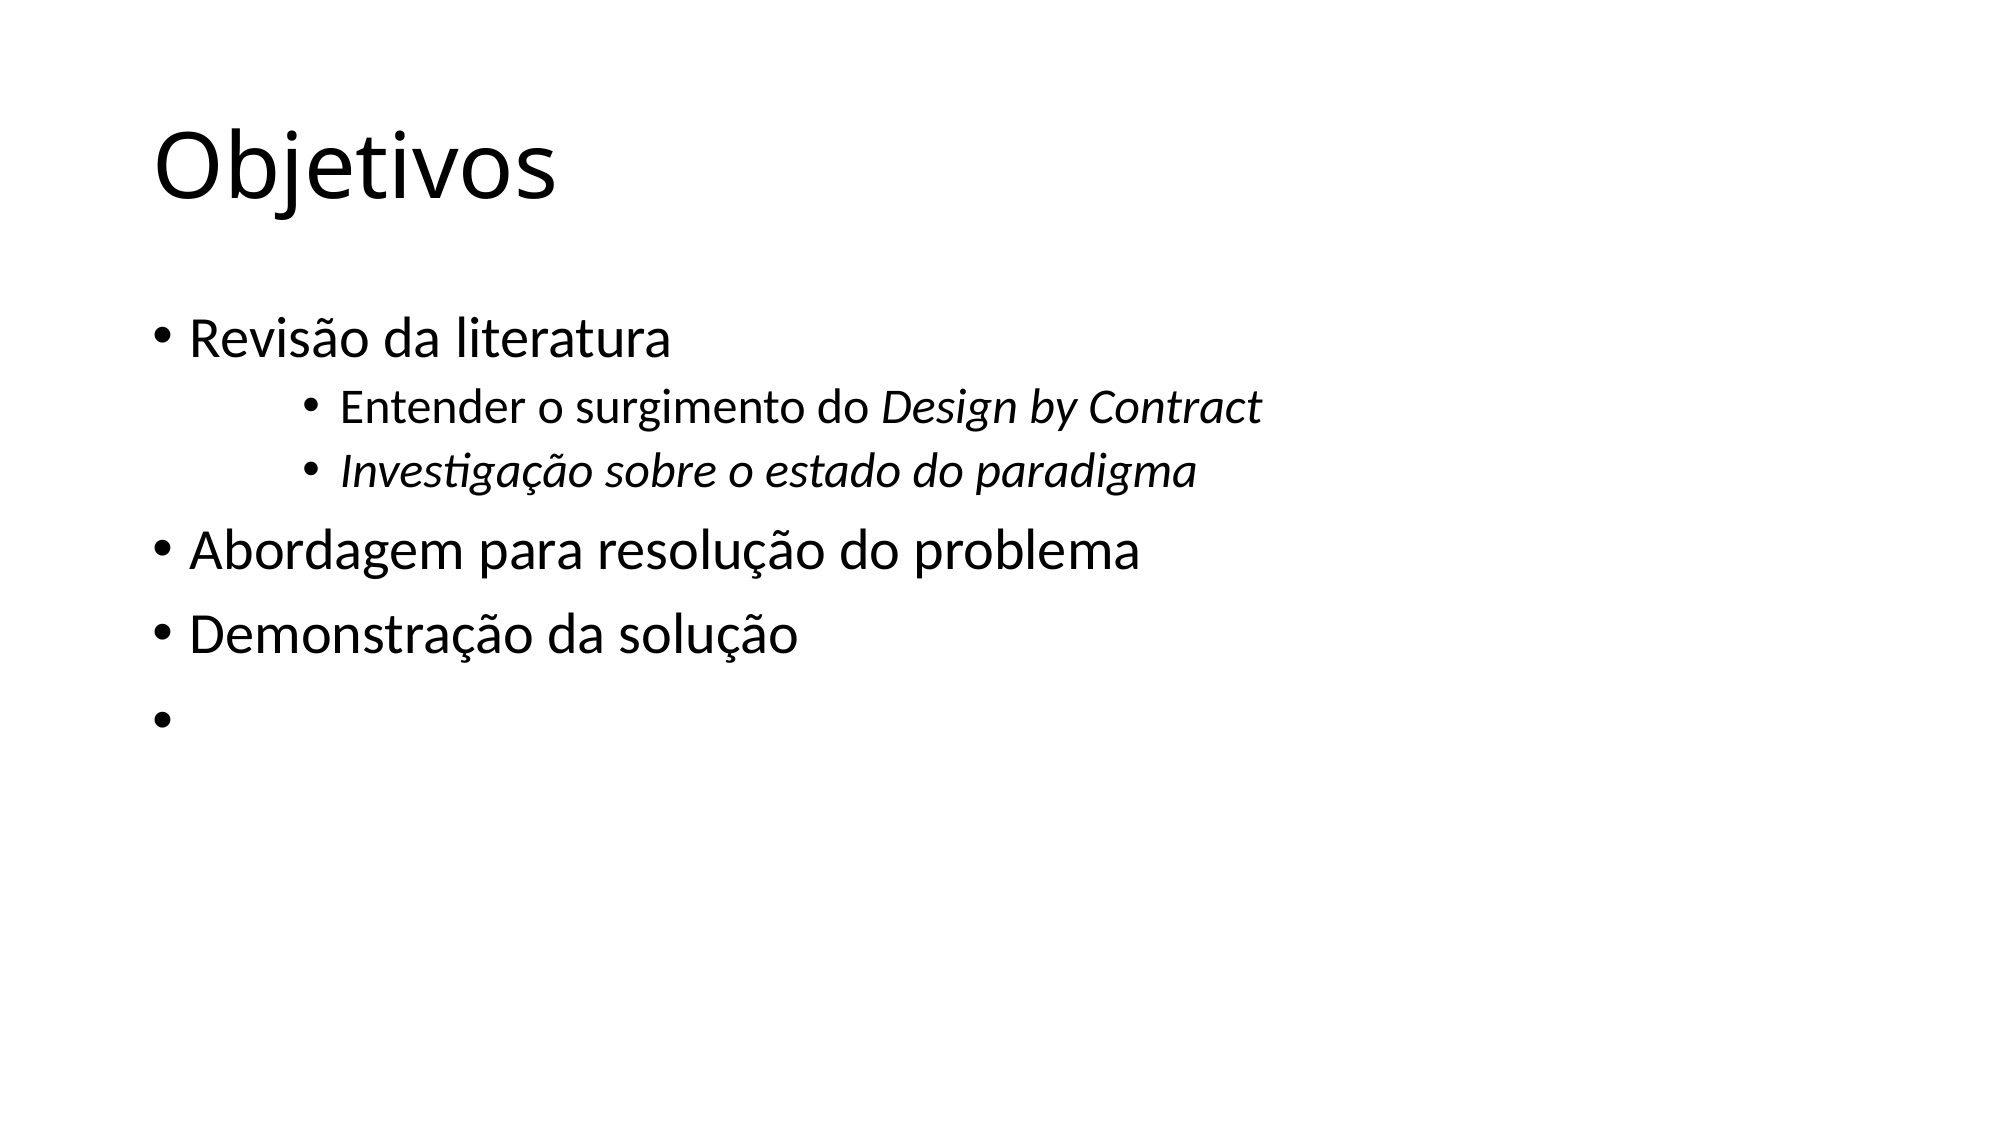

# Objetivos
Revisão da literatura
Entender o surgimento do Design by Contract
Investigação sobre o estado do paradigma
Abordagem para resolução do problema
Demonstração da solução